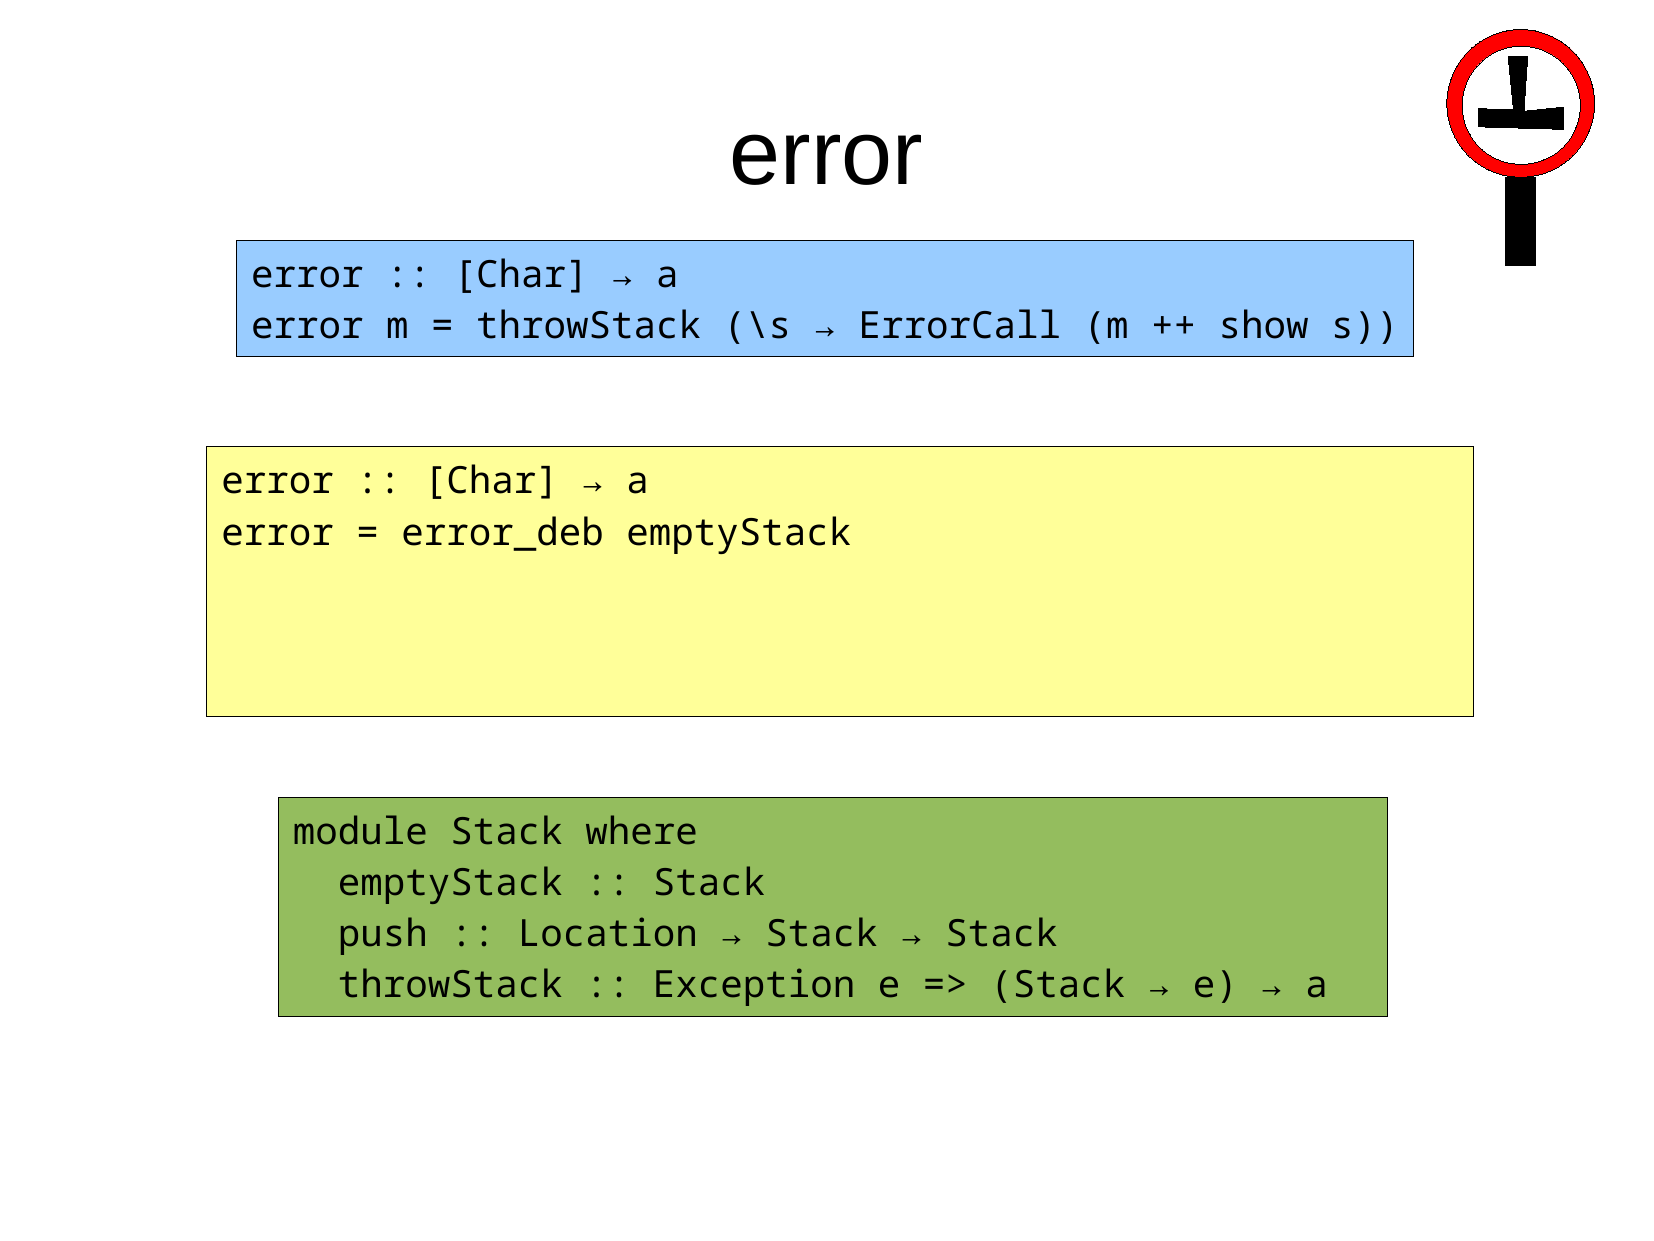

# error
error :: [Char] → a
error m = throwStack (\s → ErrorCall (m ++ show s))
error :: [Char] → a
error = error_deb emptyStack
error_deb :: Stack → [Char] → a
error_deb stack m = throw (ErrorCall (m ++ show stack))
module Stack where
 emptyStack :: Stack
 push :: Location → Stack → Stack
 throwStack :: Exception e => (Stack → e) → a
module Stack where
 emptyStack :: Stack
 push :: Location → Stack → Stack
 throwStack :: Exception e => (Stack → e) → a